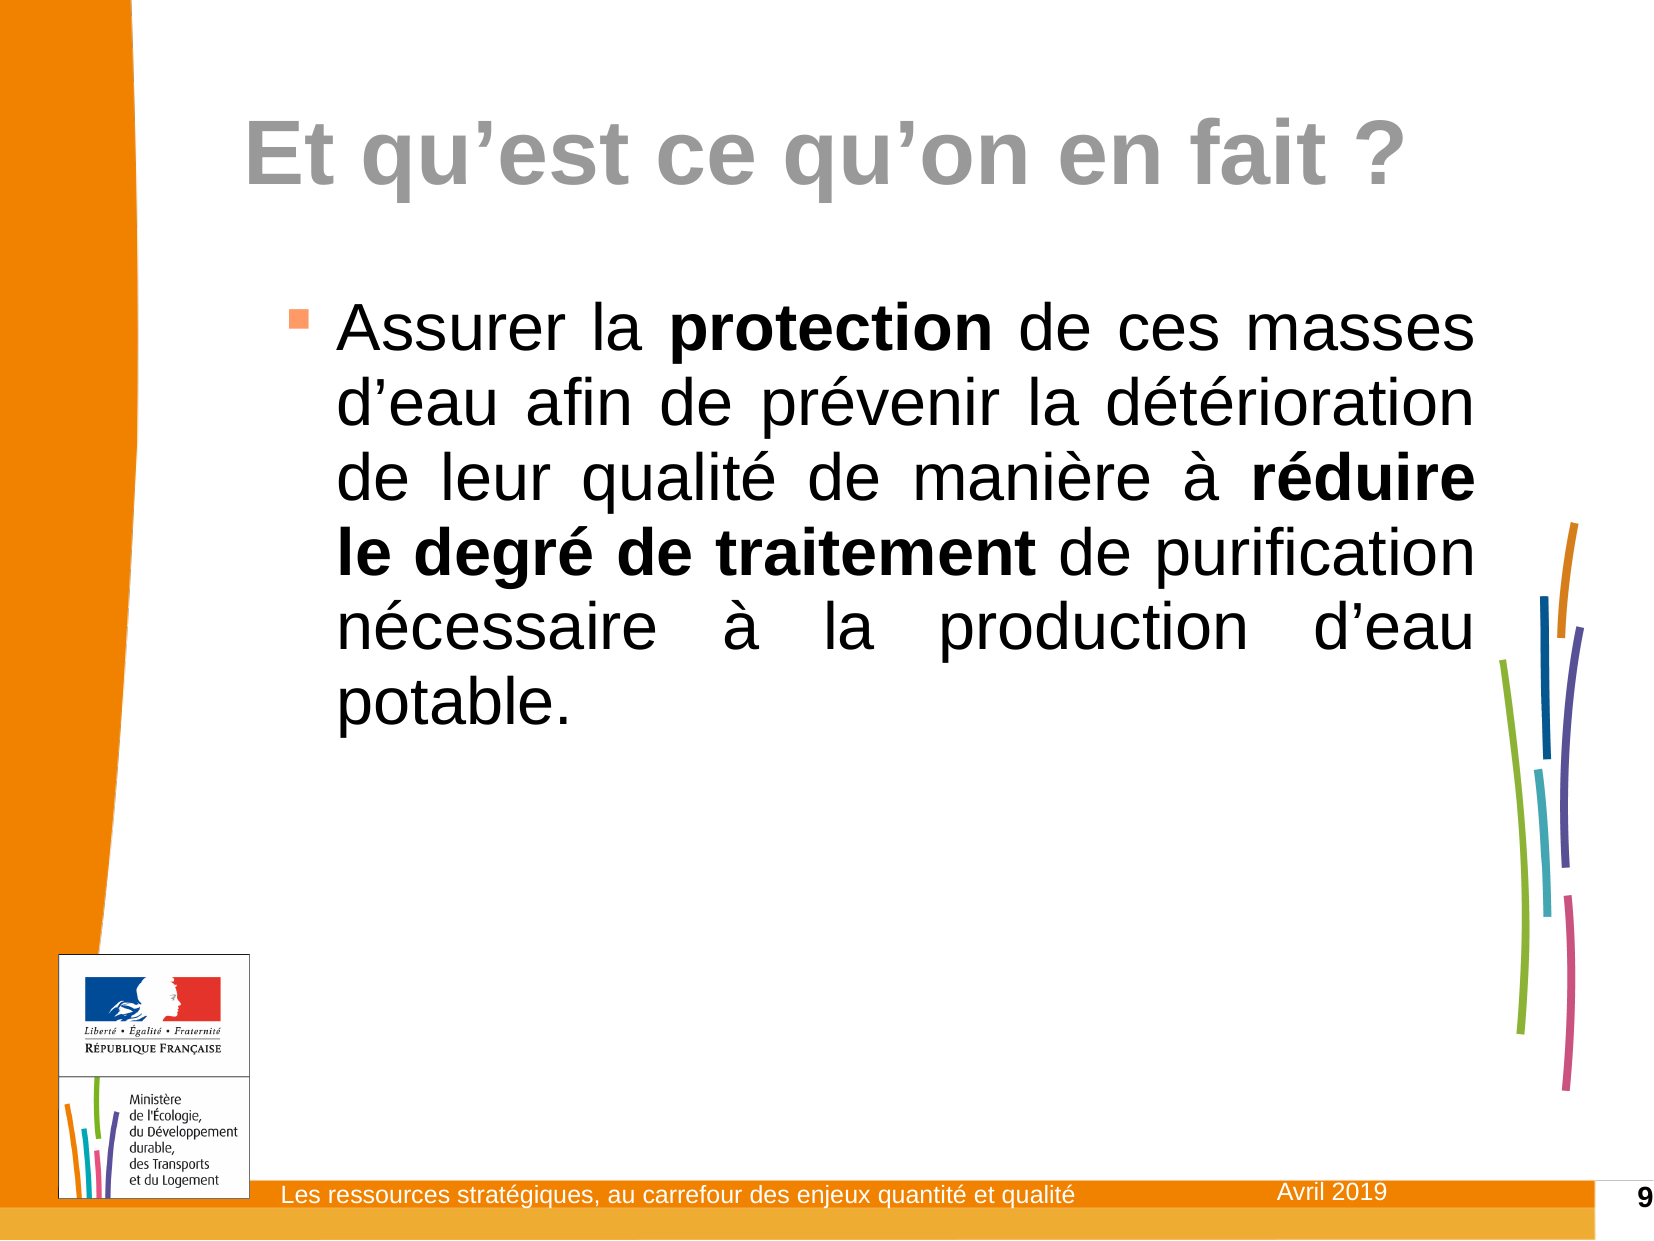

# Et qu’est ce qu’on en fait ?
Assurer la protection de ces masses d’eau afin de prévenir la détérioration de leur qualité de manière à réduire le degré de traitement de purification nécessaire à la production d’eau potable.
Avril 2019
Les ressources stratégiques, au carrefour des enjeux quantité et qualité
9